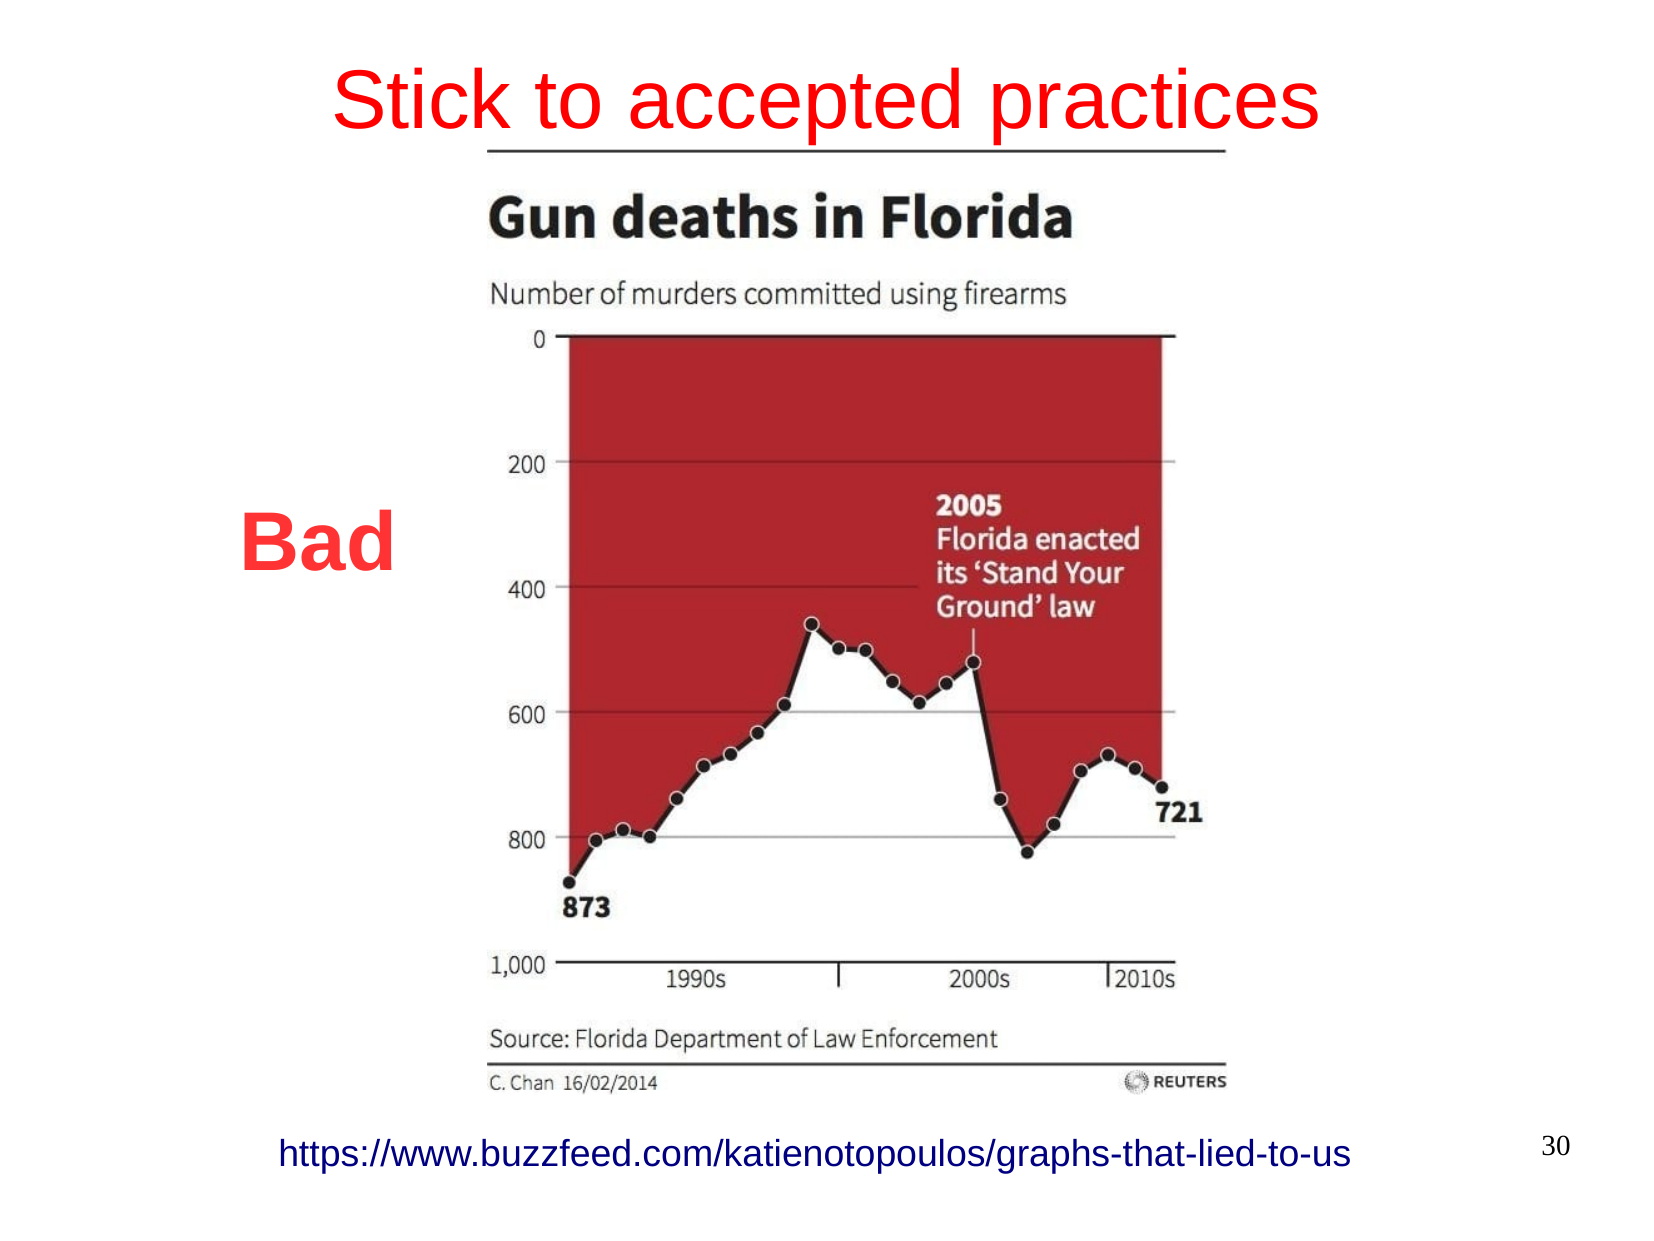

# Stick to accepted practices
Bad
https://www.buzzfeed.com/katienotopoulos/graphs-that-lied-to-us
Performance Evaluation
30